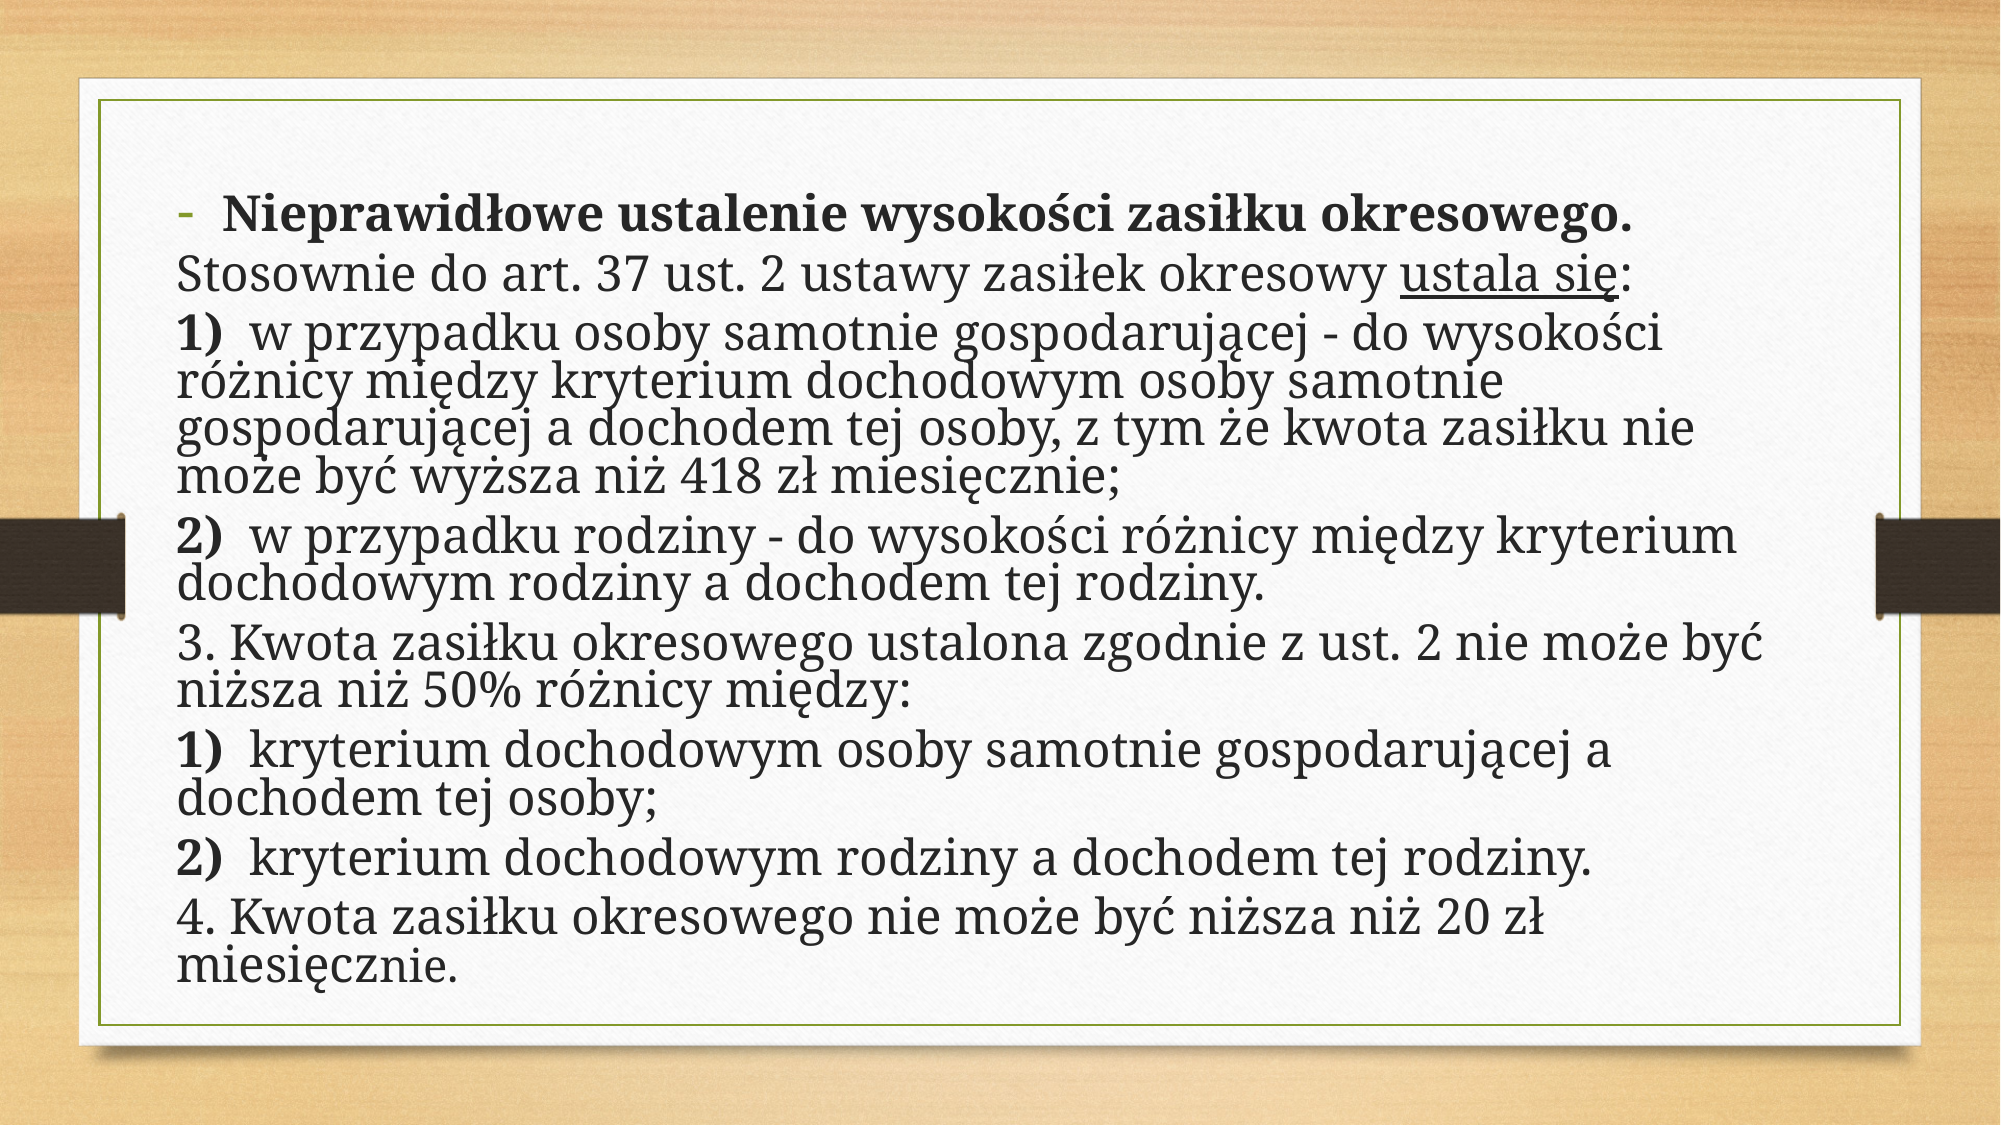

# Nieprawidłowe ustalenie wysokości zasiłku okresowego.
Stosownie do art. 37 ust. 2 ustawy zasiłek okresowy ustala się:
1) w przypadku osoby samotnie gospodarującej - do wysokości różnicy między kryterium dochodowym osoby samotnie gospodarującej a dochodem tej osoby, z tym że kwota zasiłku nie może być wyższa niż 418 zł miesięcznie;
2) w przypadku rodziny - do wysokości różnicy między kryterium dochodowym rodziny a dochodem tej rodziny.
3. Kwota zasiłku okresowego ustalona zgodnie z ust. 2 nie może być niższa niż 50% różnicy między:
1) kryterium dochodowym osoby samotnie gospodarującej a dochodem tej osoby;
2) kryterium dochodowym rodziny a dochodem tej rodziny.
4. Kwota zasiłku okresowego nie może być niższa niż 20 zł miesięcznie.